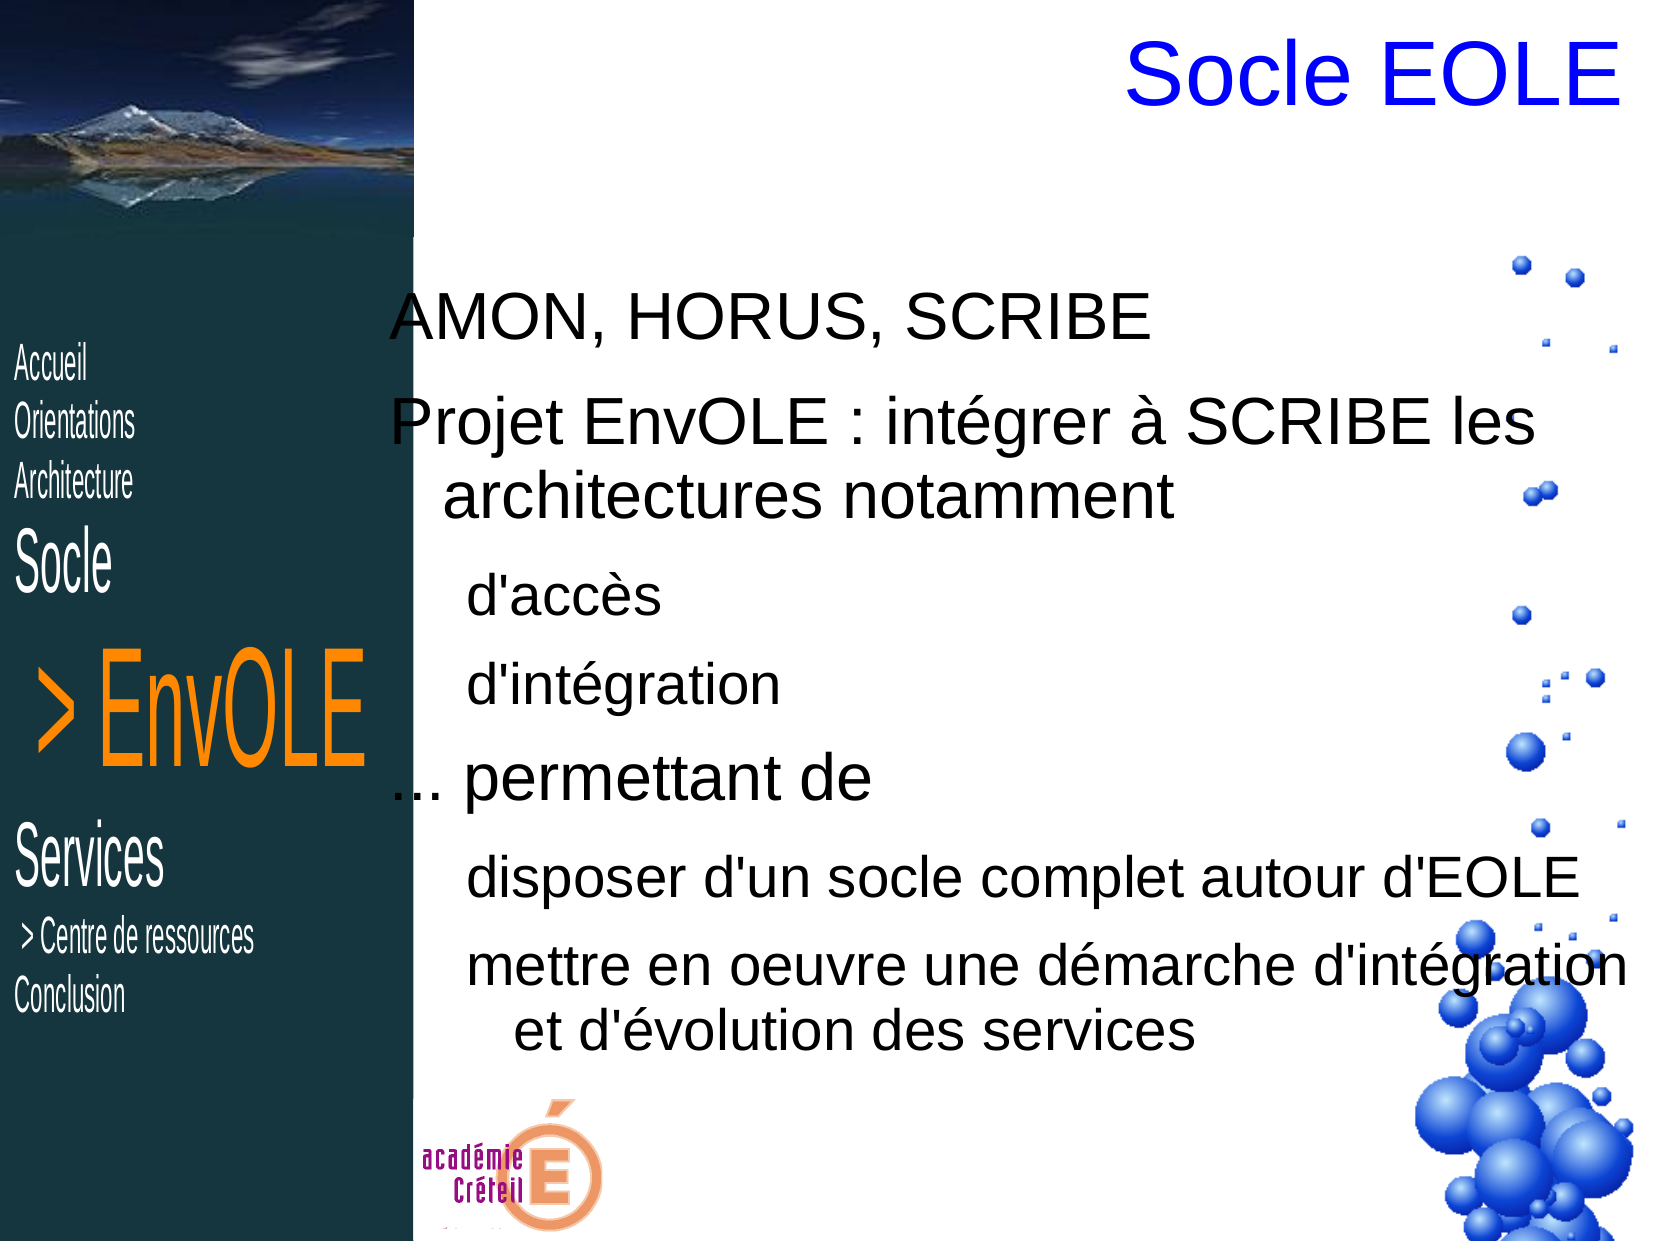

# Socle EOLE
AMON, HORUS, SCRIBE
Projet EnvOLE : intégrer à SCRIBE les architectures notamment
d'accès
d'intégration
... permettant de
disposer d'un socle complet autour d'EOLE
mettre en oeuvre une démarche d'intégration et d'évolution des services
Accueil
Orientations
Architecture
Socle
 > EnvOLE
Services
 > Centre de ressources
Conclusion